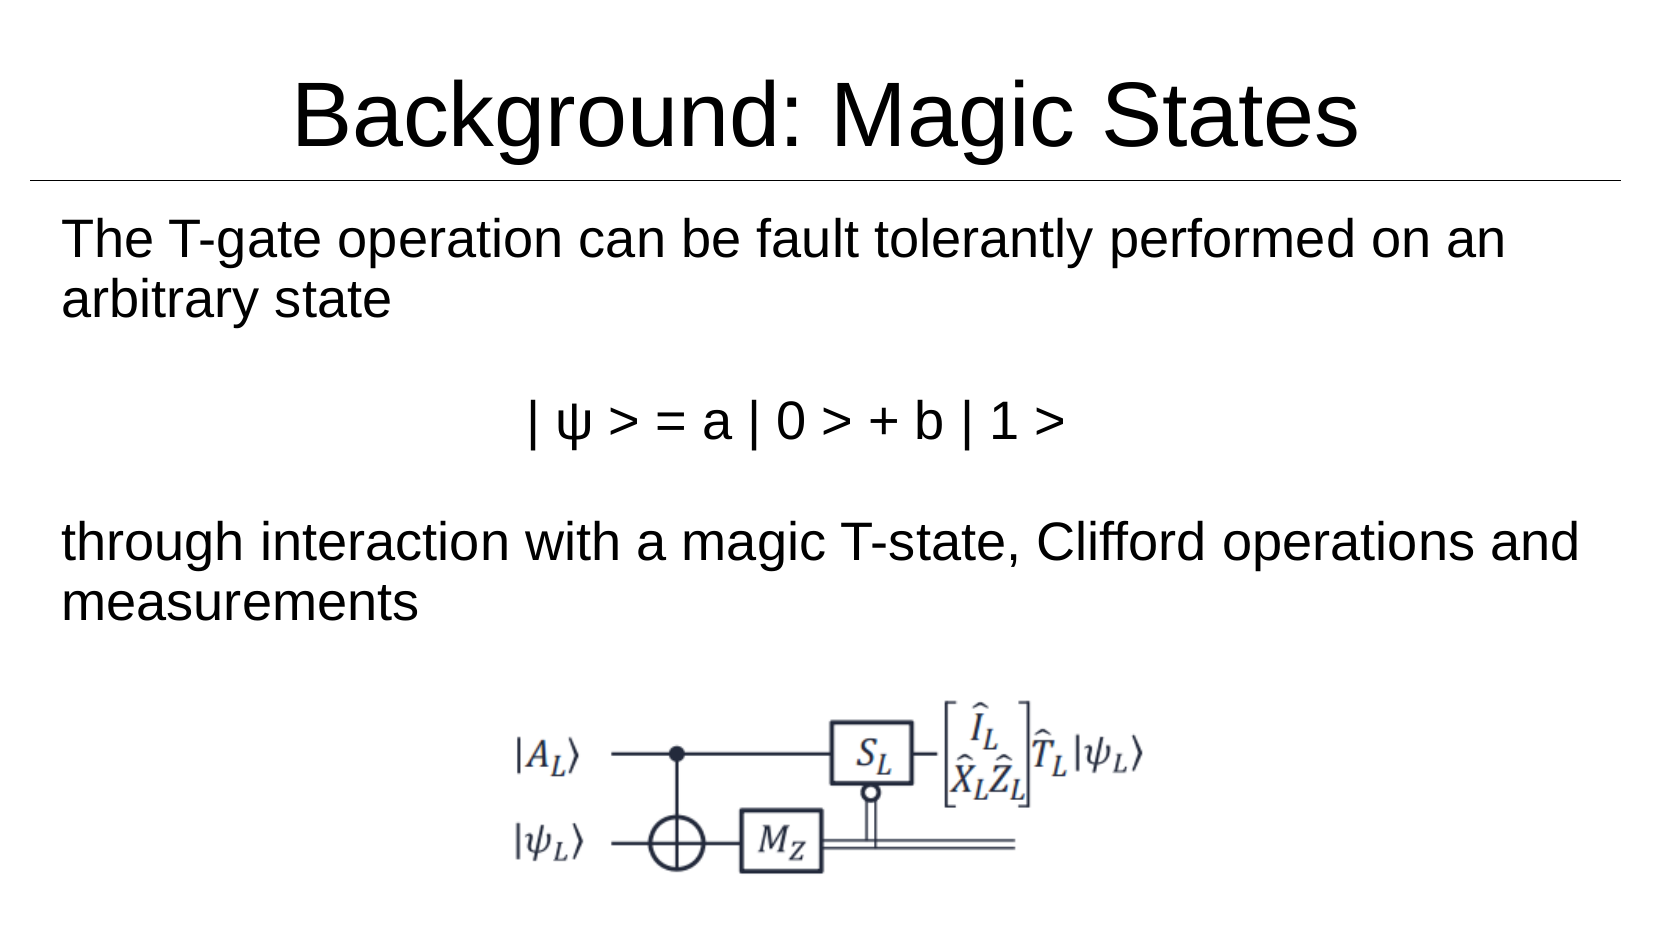

# Background: Magic States
The T-gate operation can be fault tolerantly performed on an arbitrary state
 | ψ > = a | 0 > + b | 1 >
through interaction with a magic T-state, Clifford operations and measurements